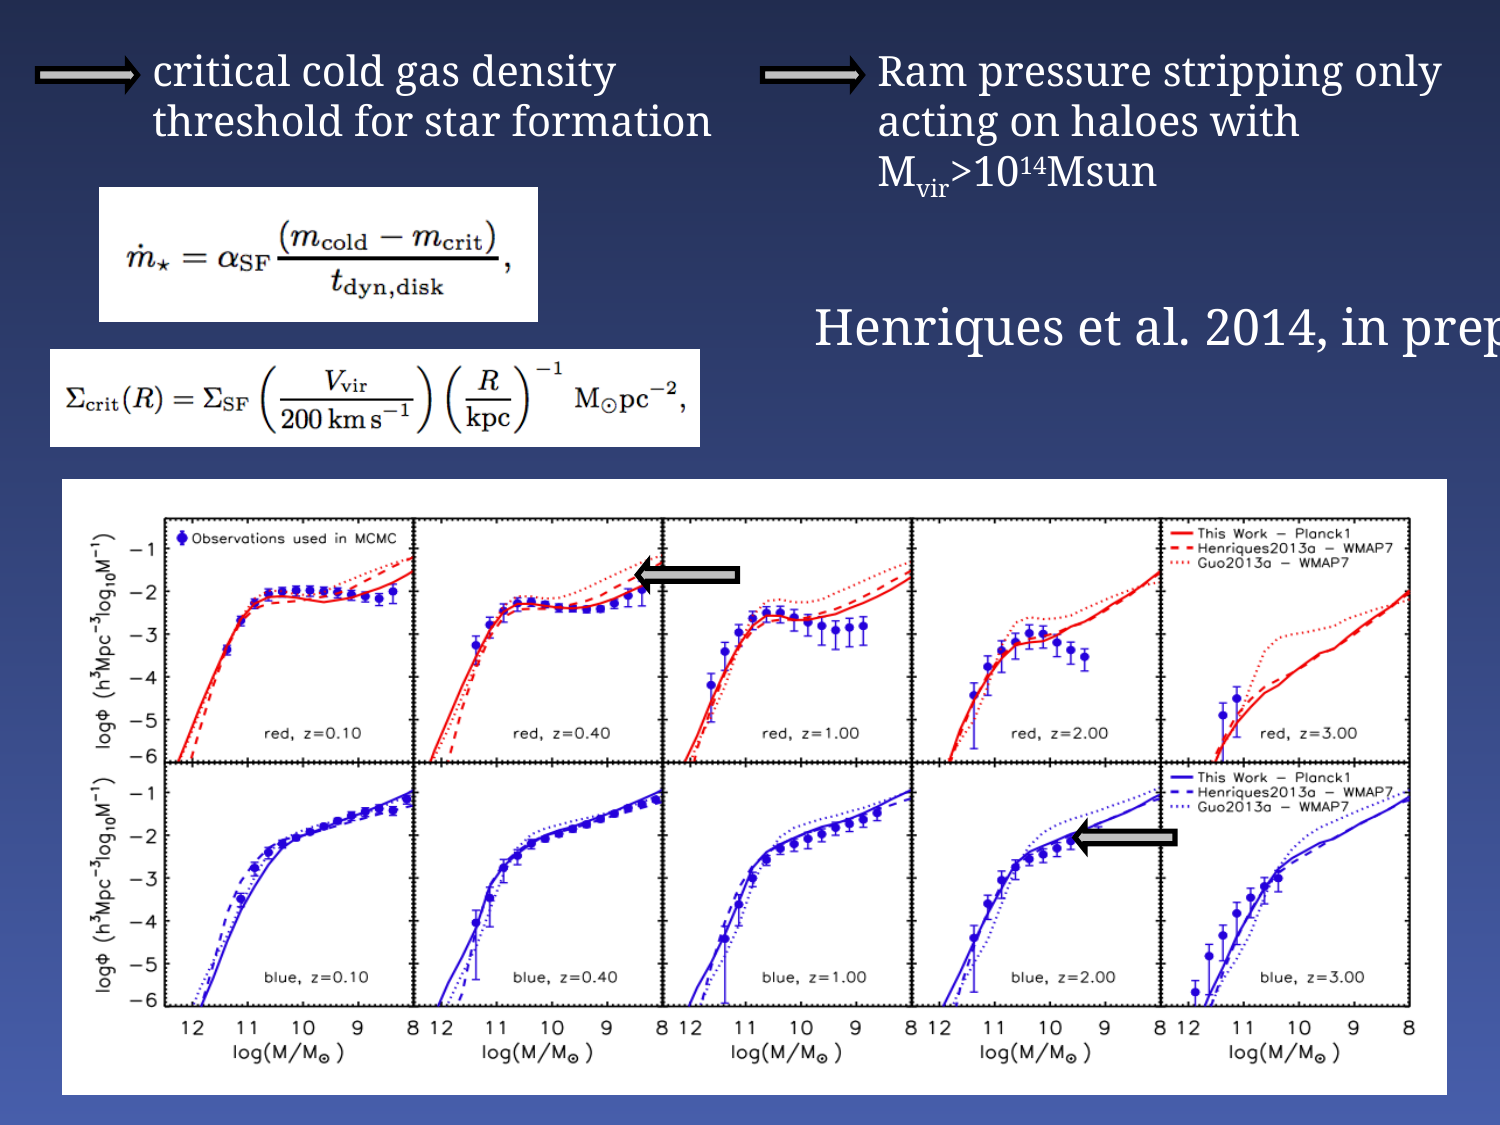

critical cold gas density threshold for star formation
Ram pressure stripping only acting on haloes with Mvir>1014Msun
Henriques et al. 2014, in prep